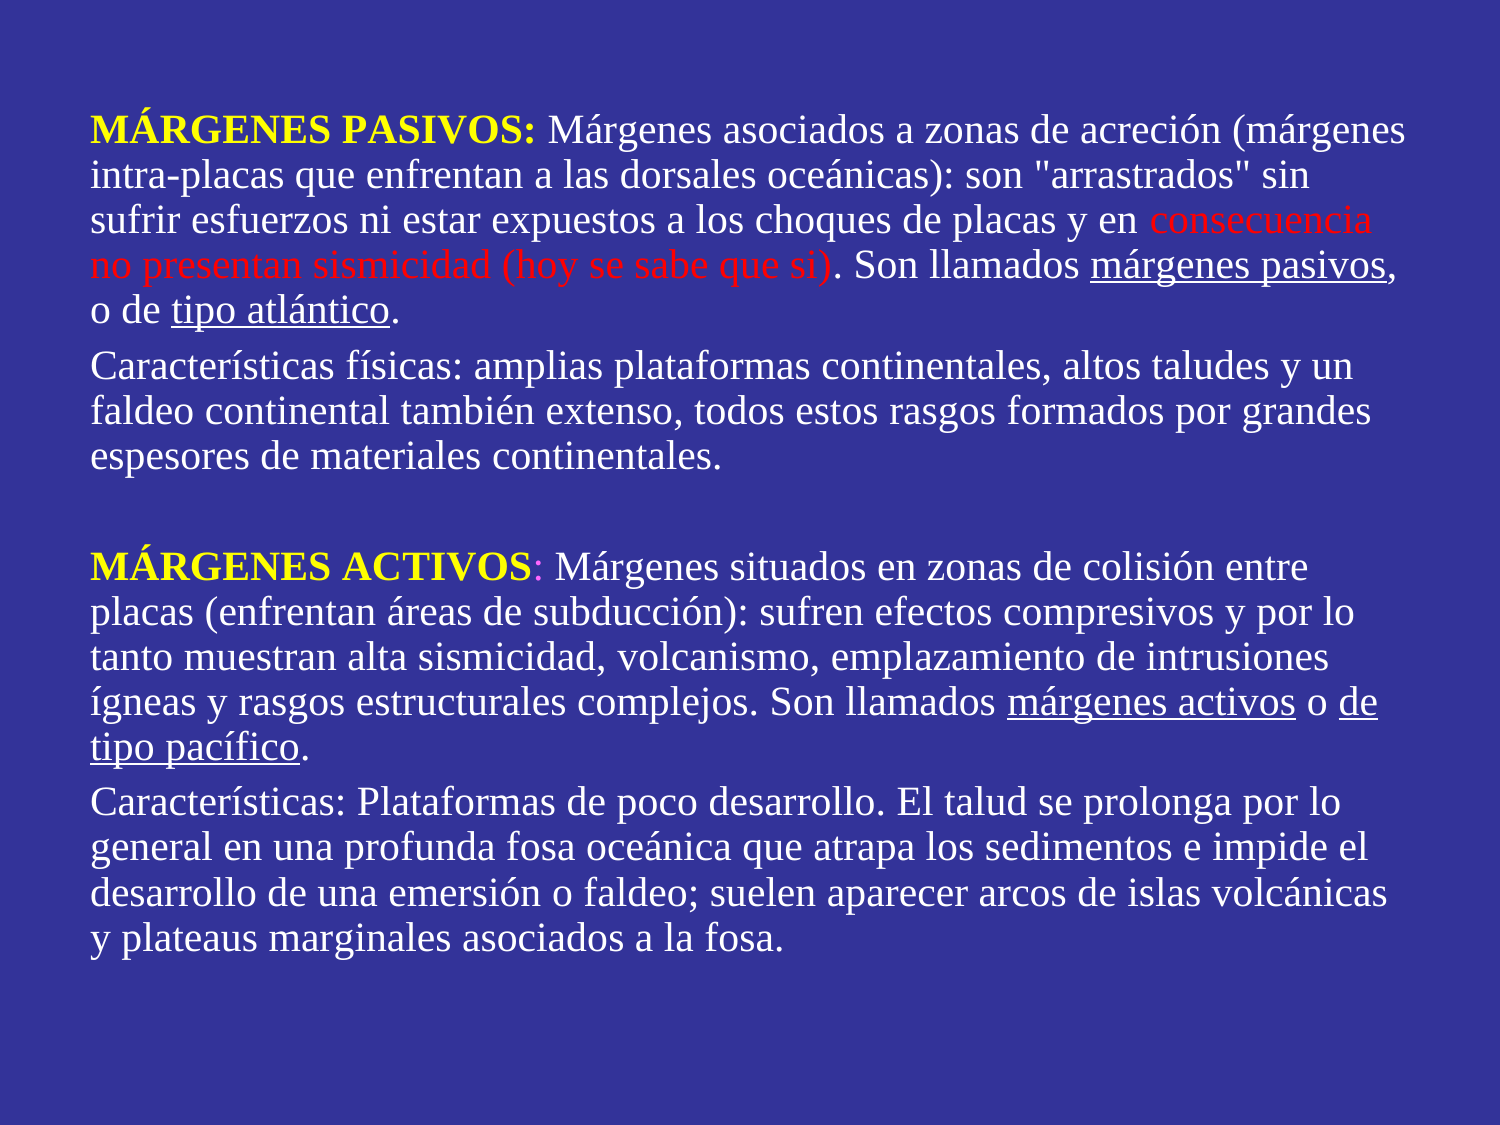

# MÁRGENES PASIVOS: Márgenes asociados a zonas de acreción (márgenes intra-placas que enfrentan a las dorsales oceánicas): son "arrastrados" sin sufrir esfuerzos ni estar expuestos a los choques de placas y en consecuencia no presentan sismicidad (hoy se sabe que si). Son llamados márgenes pasivos, o de tipo atlántico.
Características físicas: amplias plataformas continentales, altos taludes y un faldeo continental también extenso, todos estos rasgos formados por grandes espesores de materiales continentales.
MÁRGENES ACTIVOS: Márgenes situados en zonas de colisión entre placas (enfrentan áreas de subducción): sufren efectos compresivos y por lo tanto muestran alta sismicidad, volcanismo, emplazamiento de intrusiones ígneas y rasgos estructurales complejos. Son llamados márgenes activos o de tipo pacífico.
Características: Plataformas de poco desarrollo. El talud se prolonga por lo general en una profunda fosa oceánica que atrapa los sedimentos e impide el desarrollo de una emersión o faldeo; suelen aparecer arcos de islas volcánicas y plateaus marginales asociados a la fosa.